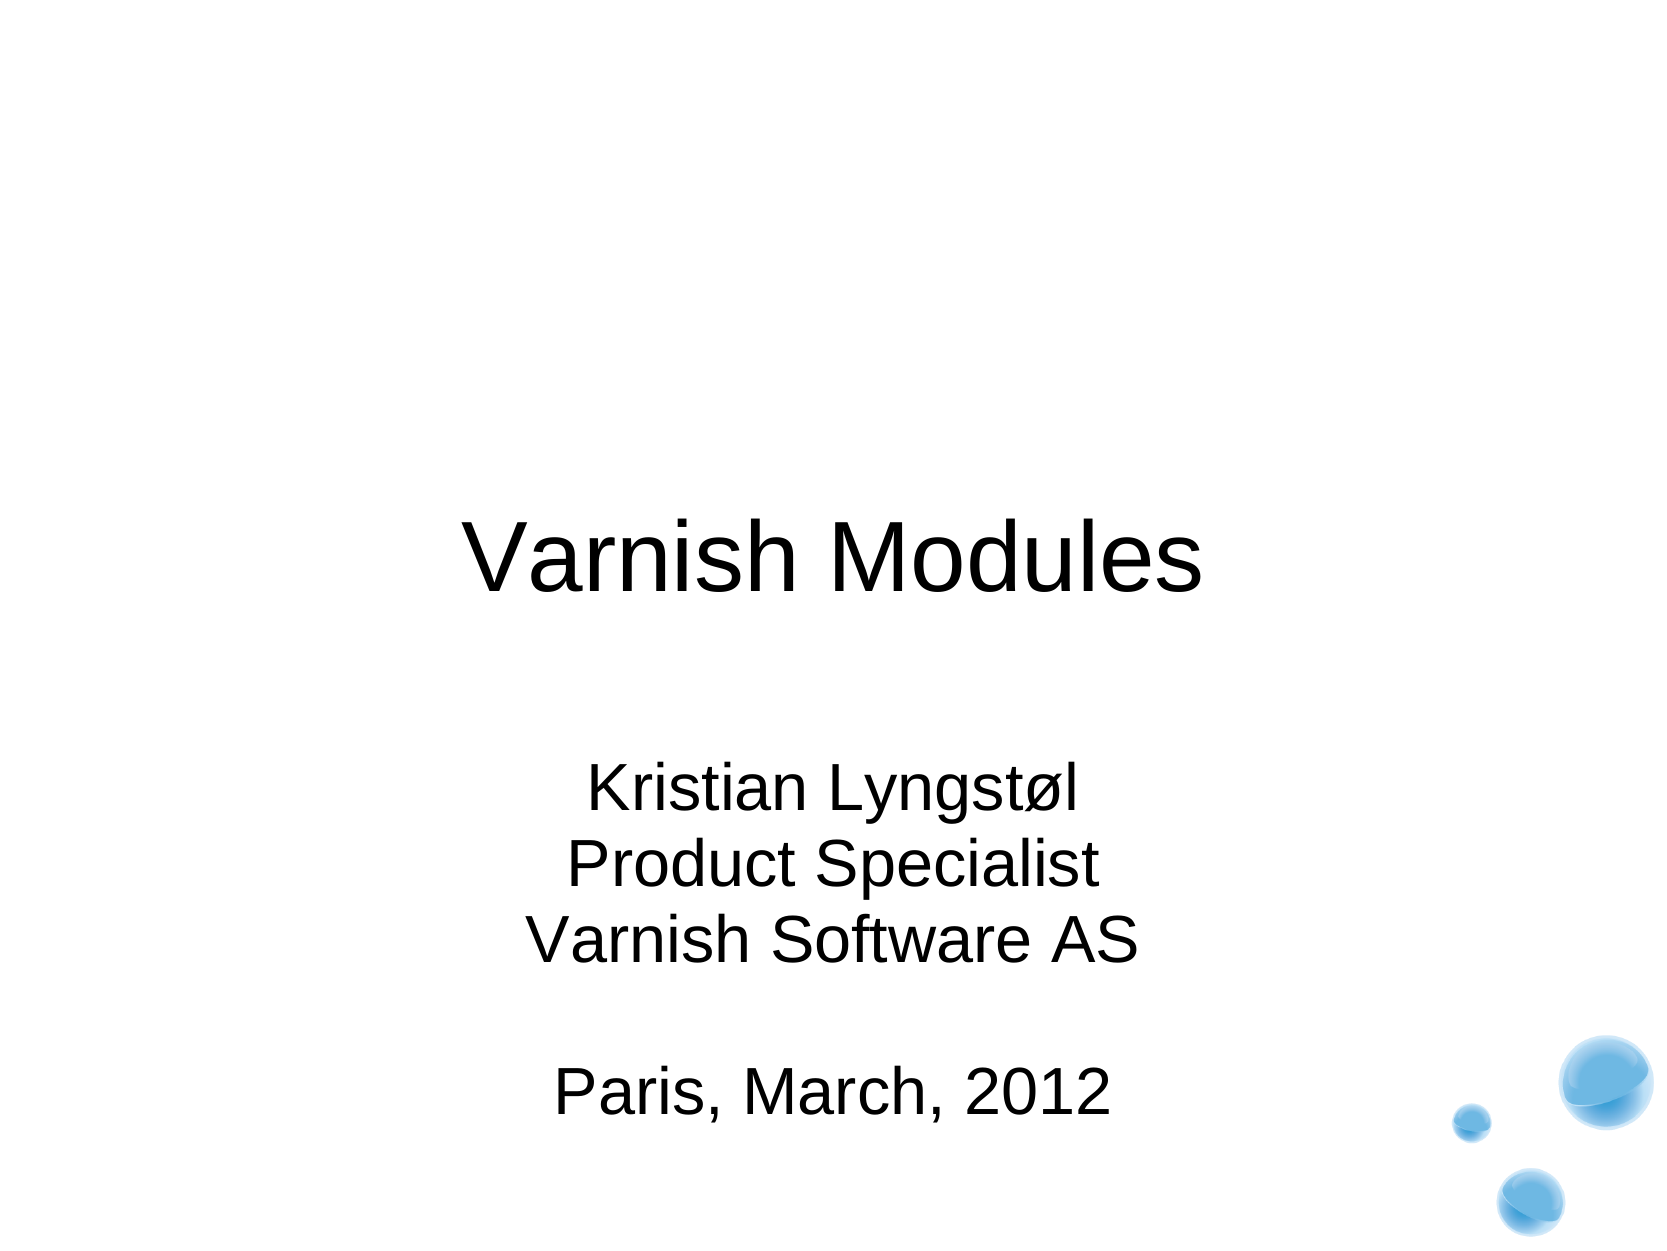

# Varnish Modules
Kristian Lyngstøl
Product Specialist
Varnish Software AS
Paris, March, 2012